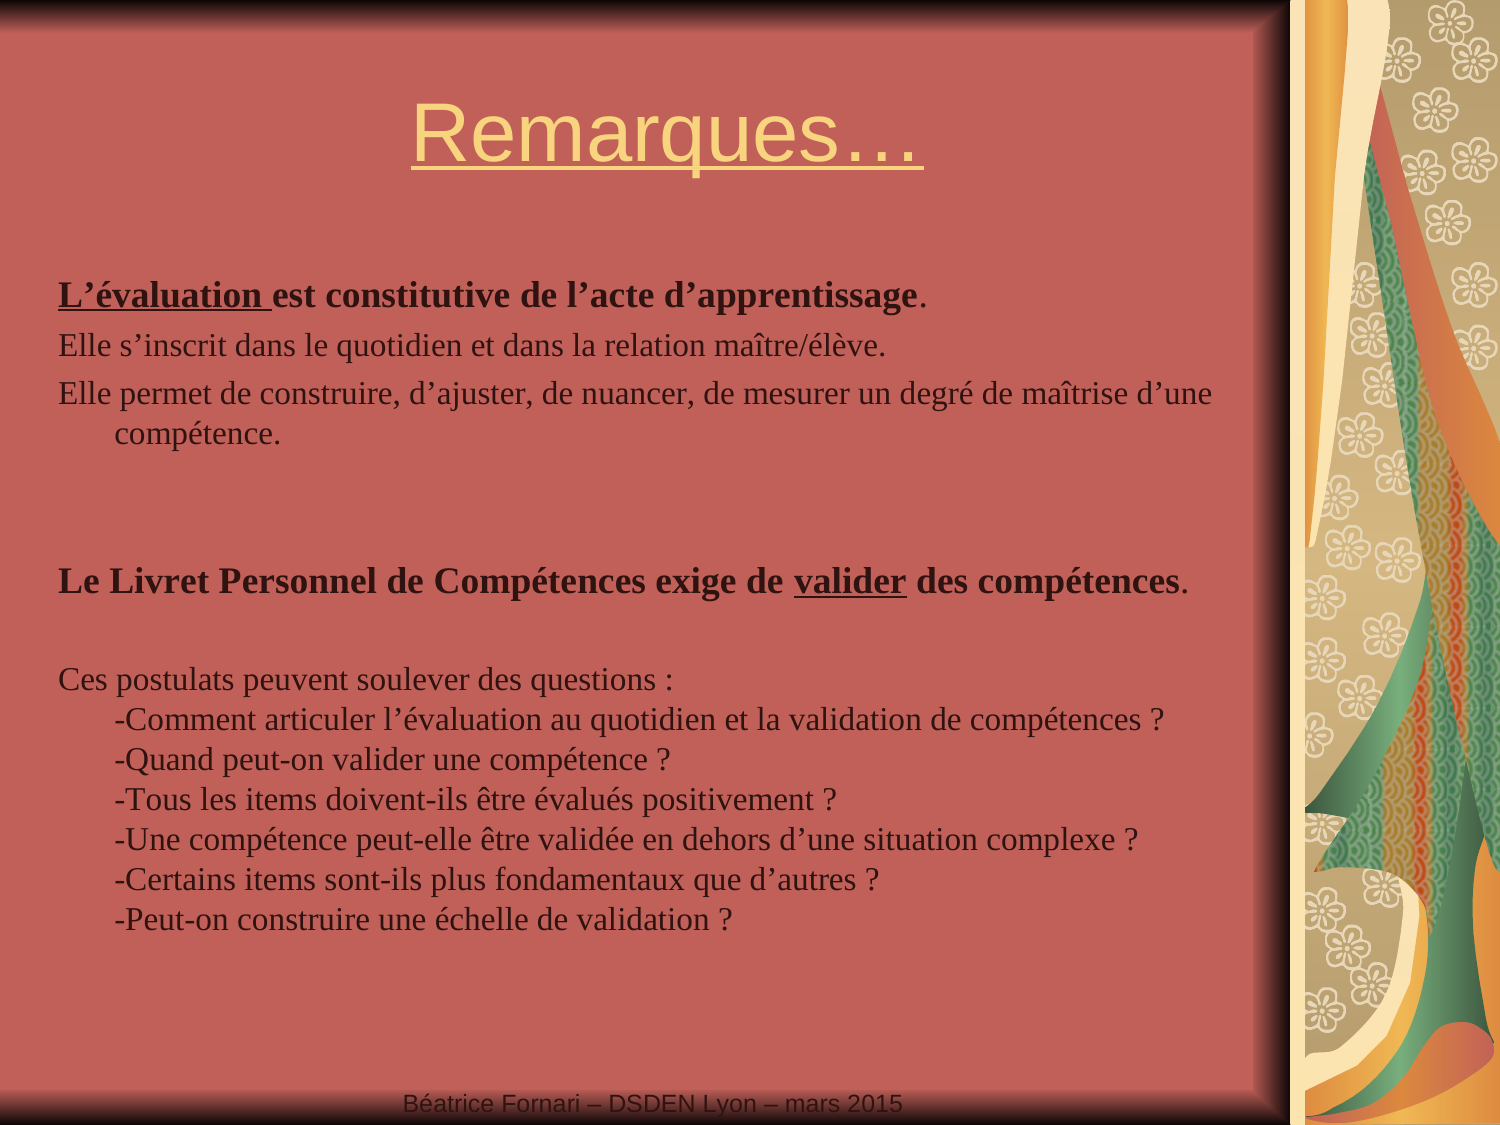

# Remarques…
L’évaluation est constitutive de l’acte d’apprentissage.
Elle s’inscrit dans le quotidien et dans la relation maître/élève.
Elle permet de construire, d’ajuster, de nuancer, de mesurer un degré de maîtrise d’une compétence.
Le Livret Personnel de Compétences exige de valider des compétences.
Ces postulats peuvent soulever des questions :
-Comment articuler l’évaluation au quotidien et la validation de compétences ?
-Quand peut-on valider une compétence ?
-Tous les items doivent-ils être évalués positivement ?
-Une compétence peut-elle être validée en dehors d’une situation complexe ?
-Certains items sont-ils plus fondamentaux que d’autres ?
-Peut-on construire une échelle de validation ?
Béatrice Fornari – DSDEN Lyon – mars 2015